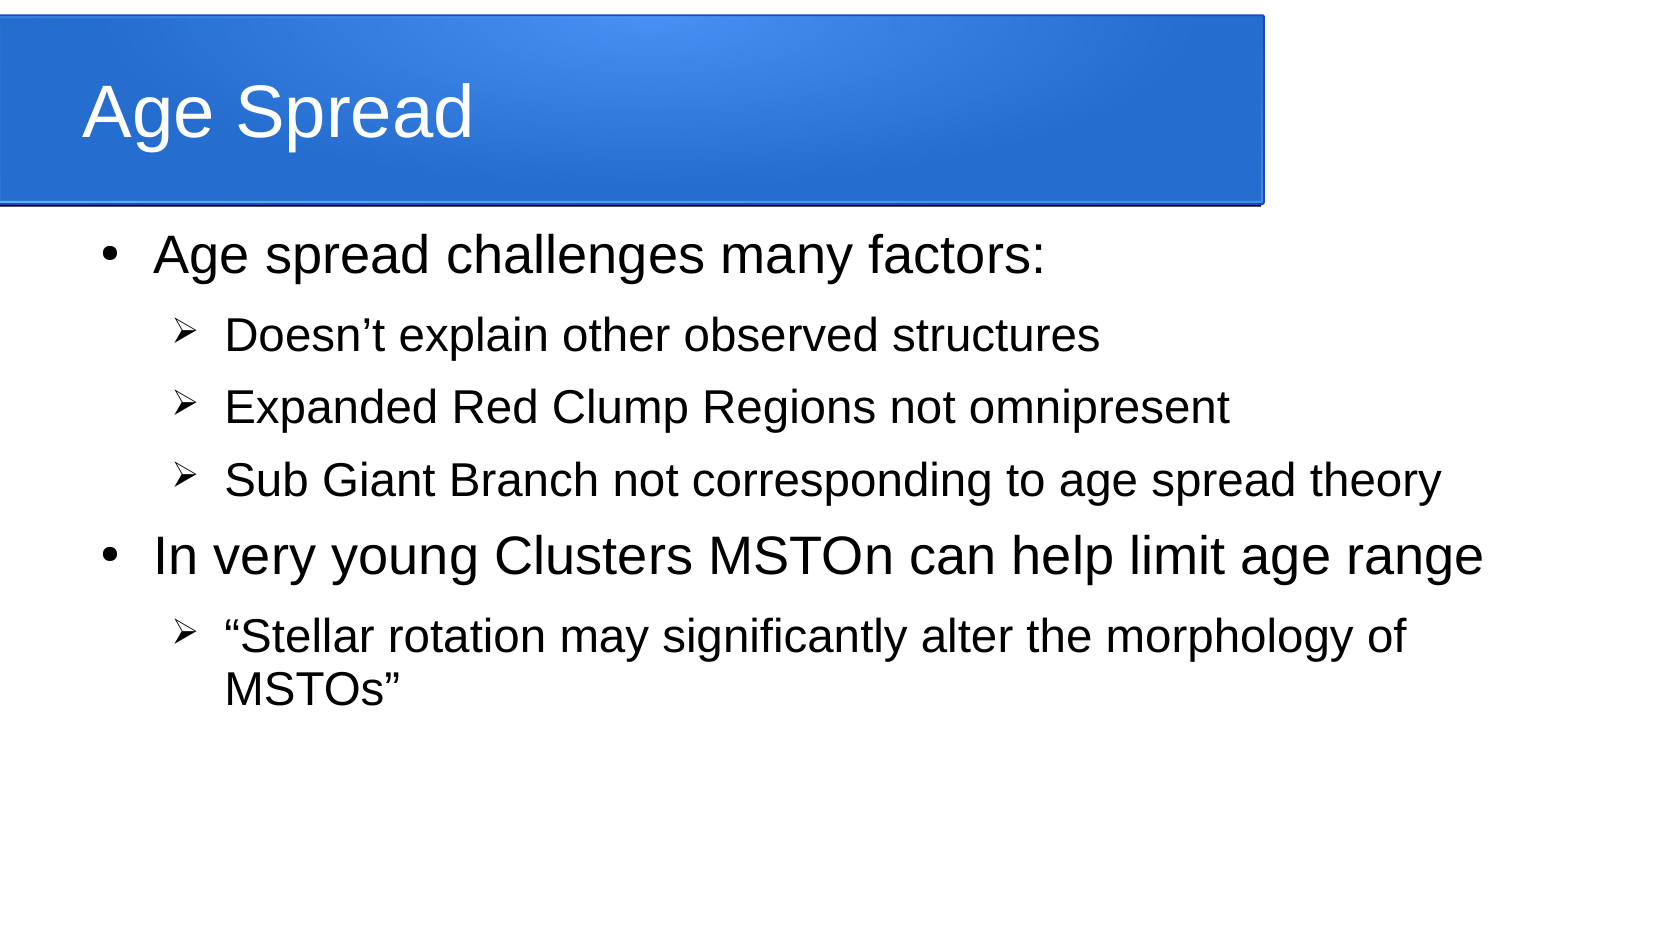

# Age Spread
Age spread challenges many factors:
Doesn’t explain other observed structures
Expanded Red Clump Regions not omnipresent
Sub Giant Branch not corresponding to age spread theory
In very young Clusters MSTOn can help limit age range
“Stellar rotation may significantly alter the morphology of MSTOs”